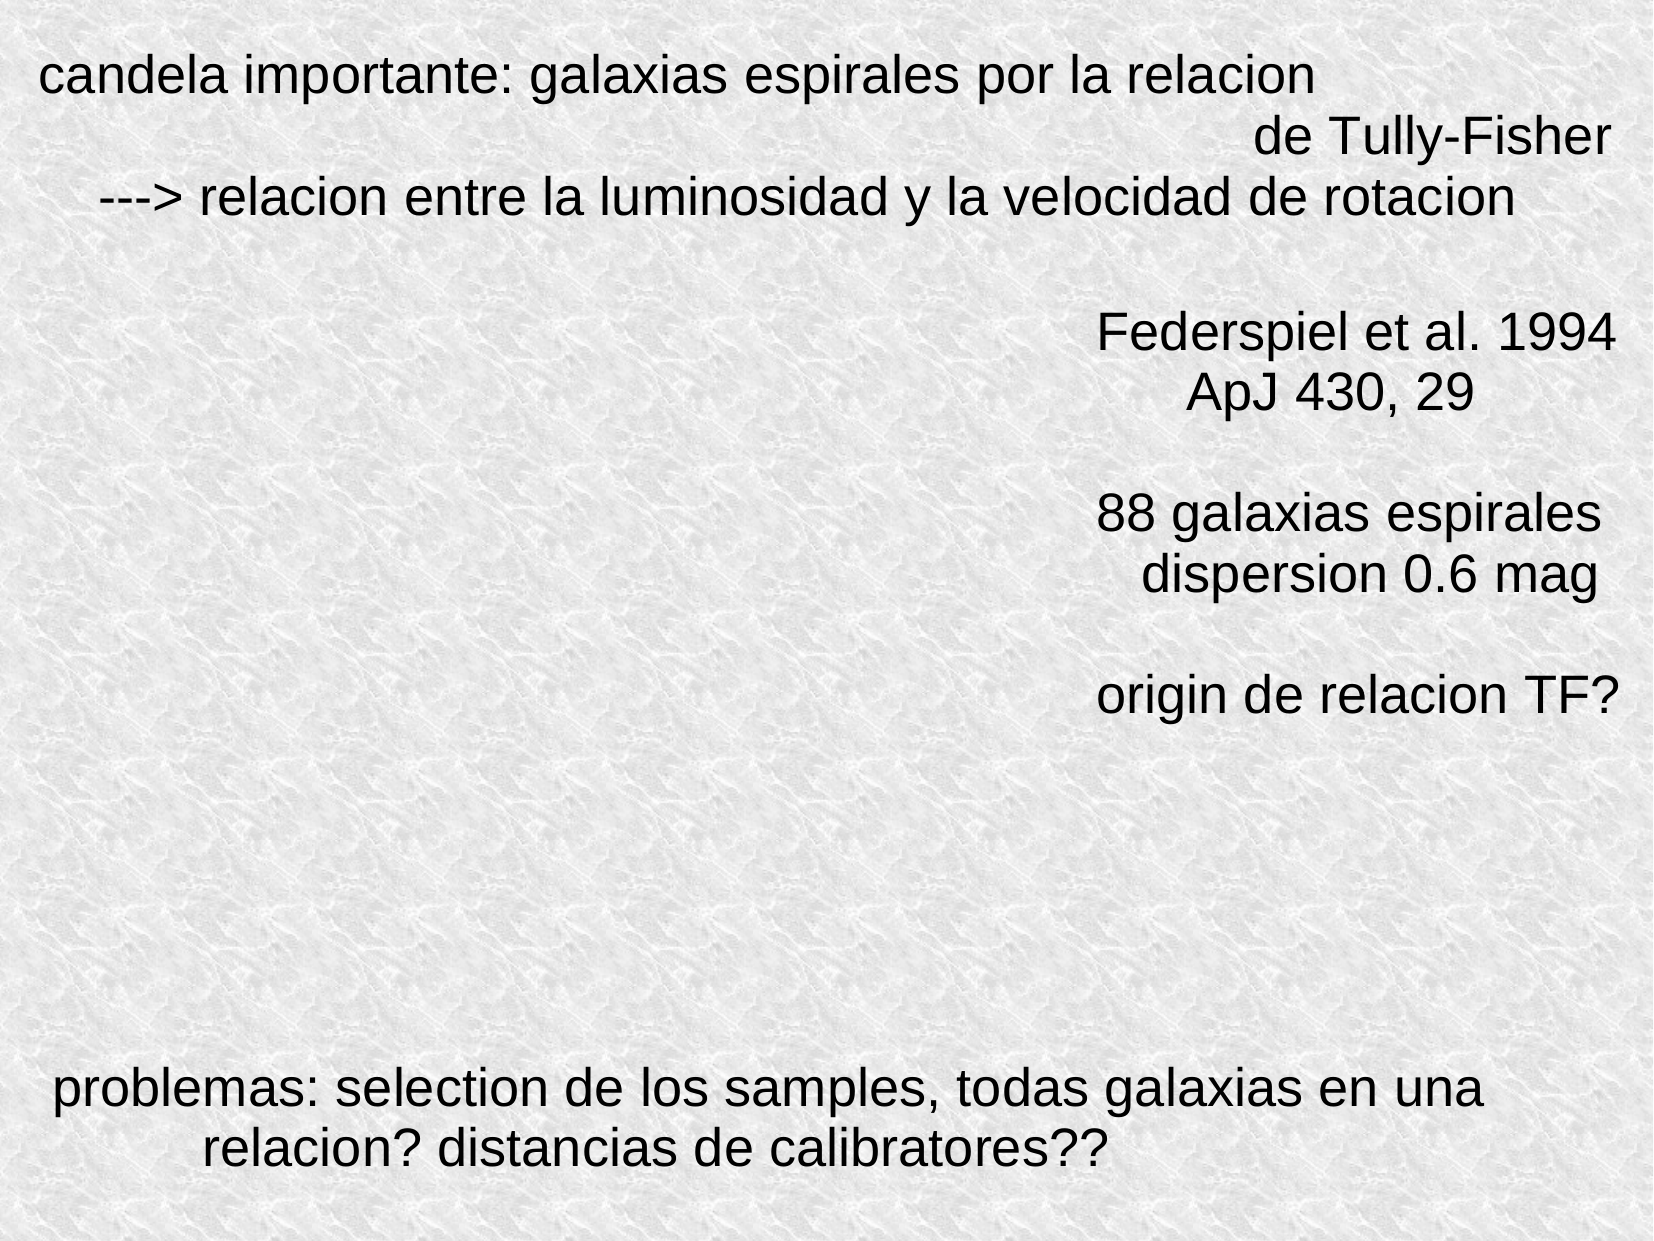

candela importante: galaxias espirales por la relacion
 de Tully-Fisher
 ---> relacion entre la luminosidad y la velocidad de rotacion
Federspiel et al. 1994
 ApJ 430, 29
88 galaxias espirales
 dispersion 0.6 mag
origin de relacion TF?
problemas: selection de los samples, todas galaxias en una
 relacion? distancias de calibratores??